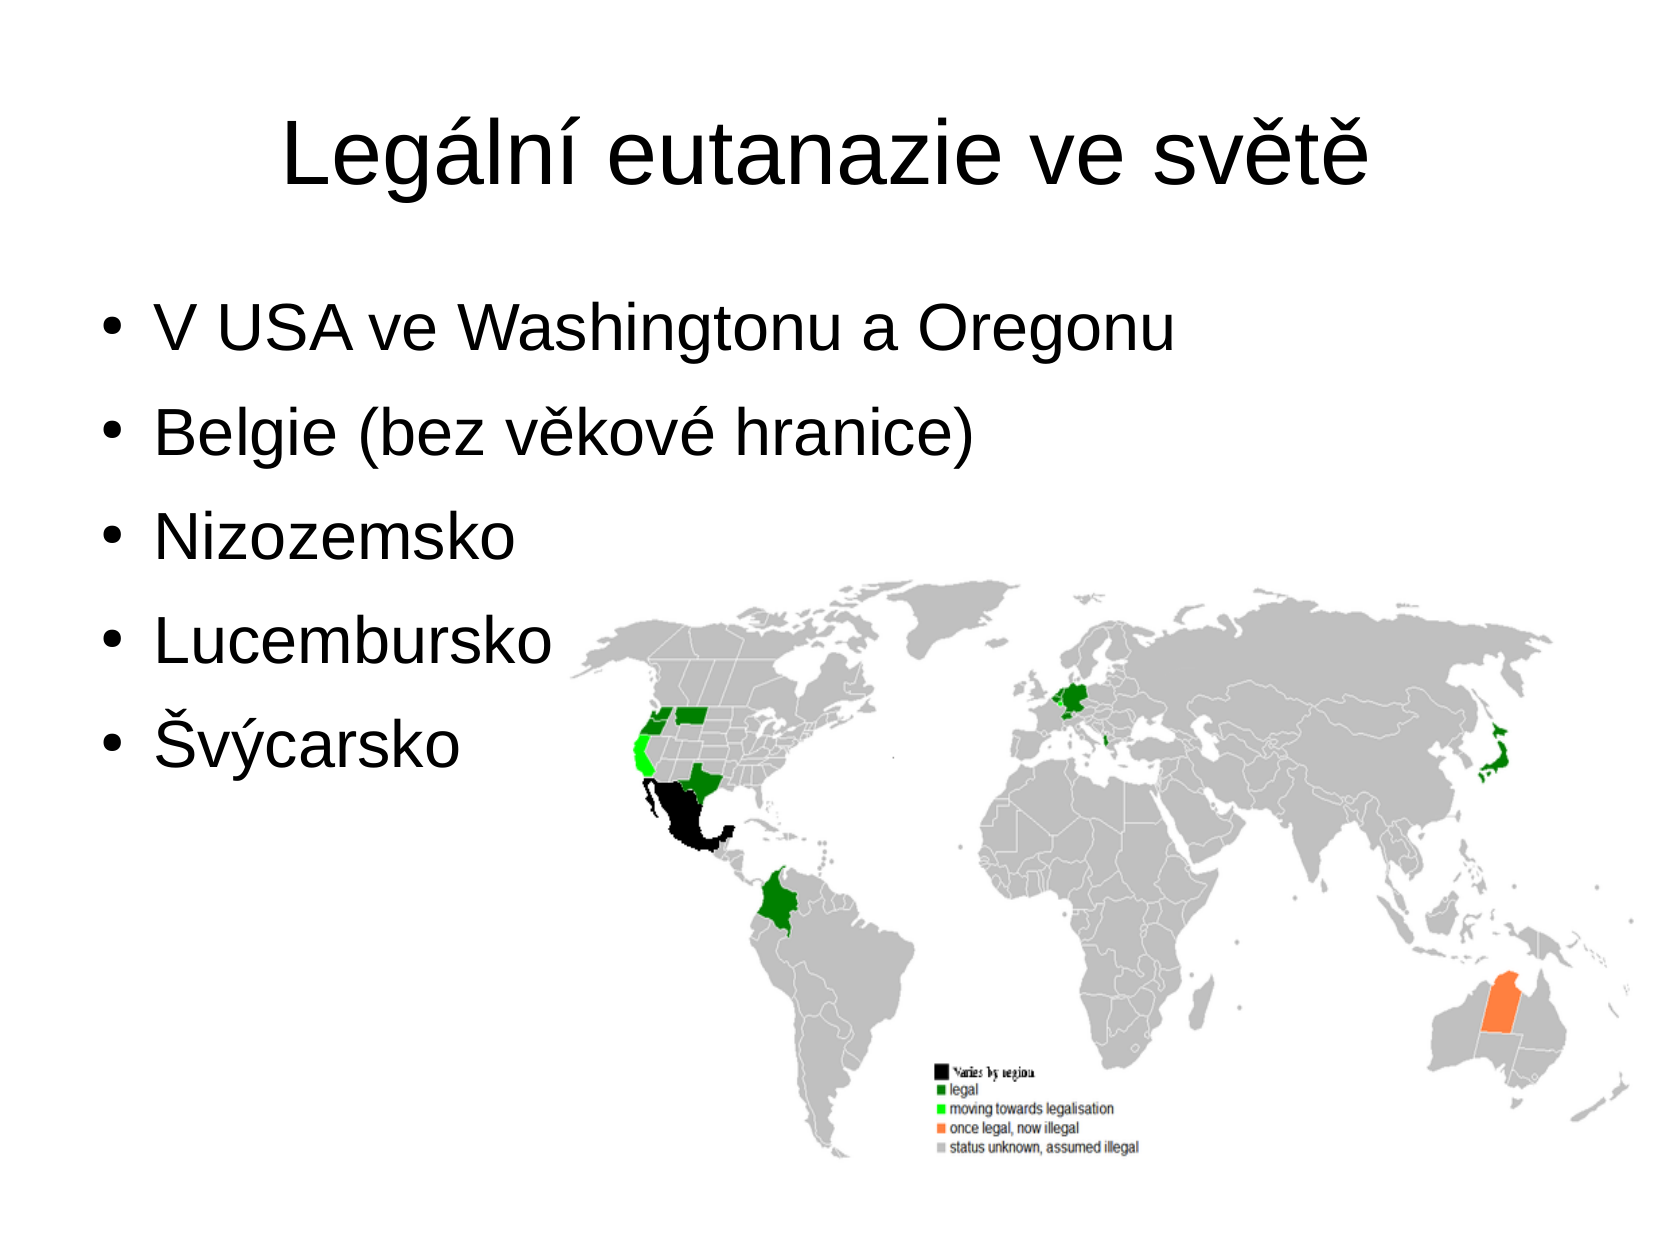

# Legální eutanazie ve světě
V USA ve Washingtonu a Oregonu
Belgie (bez věkové hranice)
Nizozemsko
Lucembursko
Švýcarsko